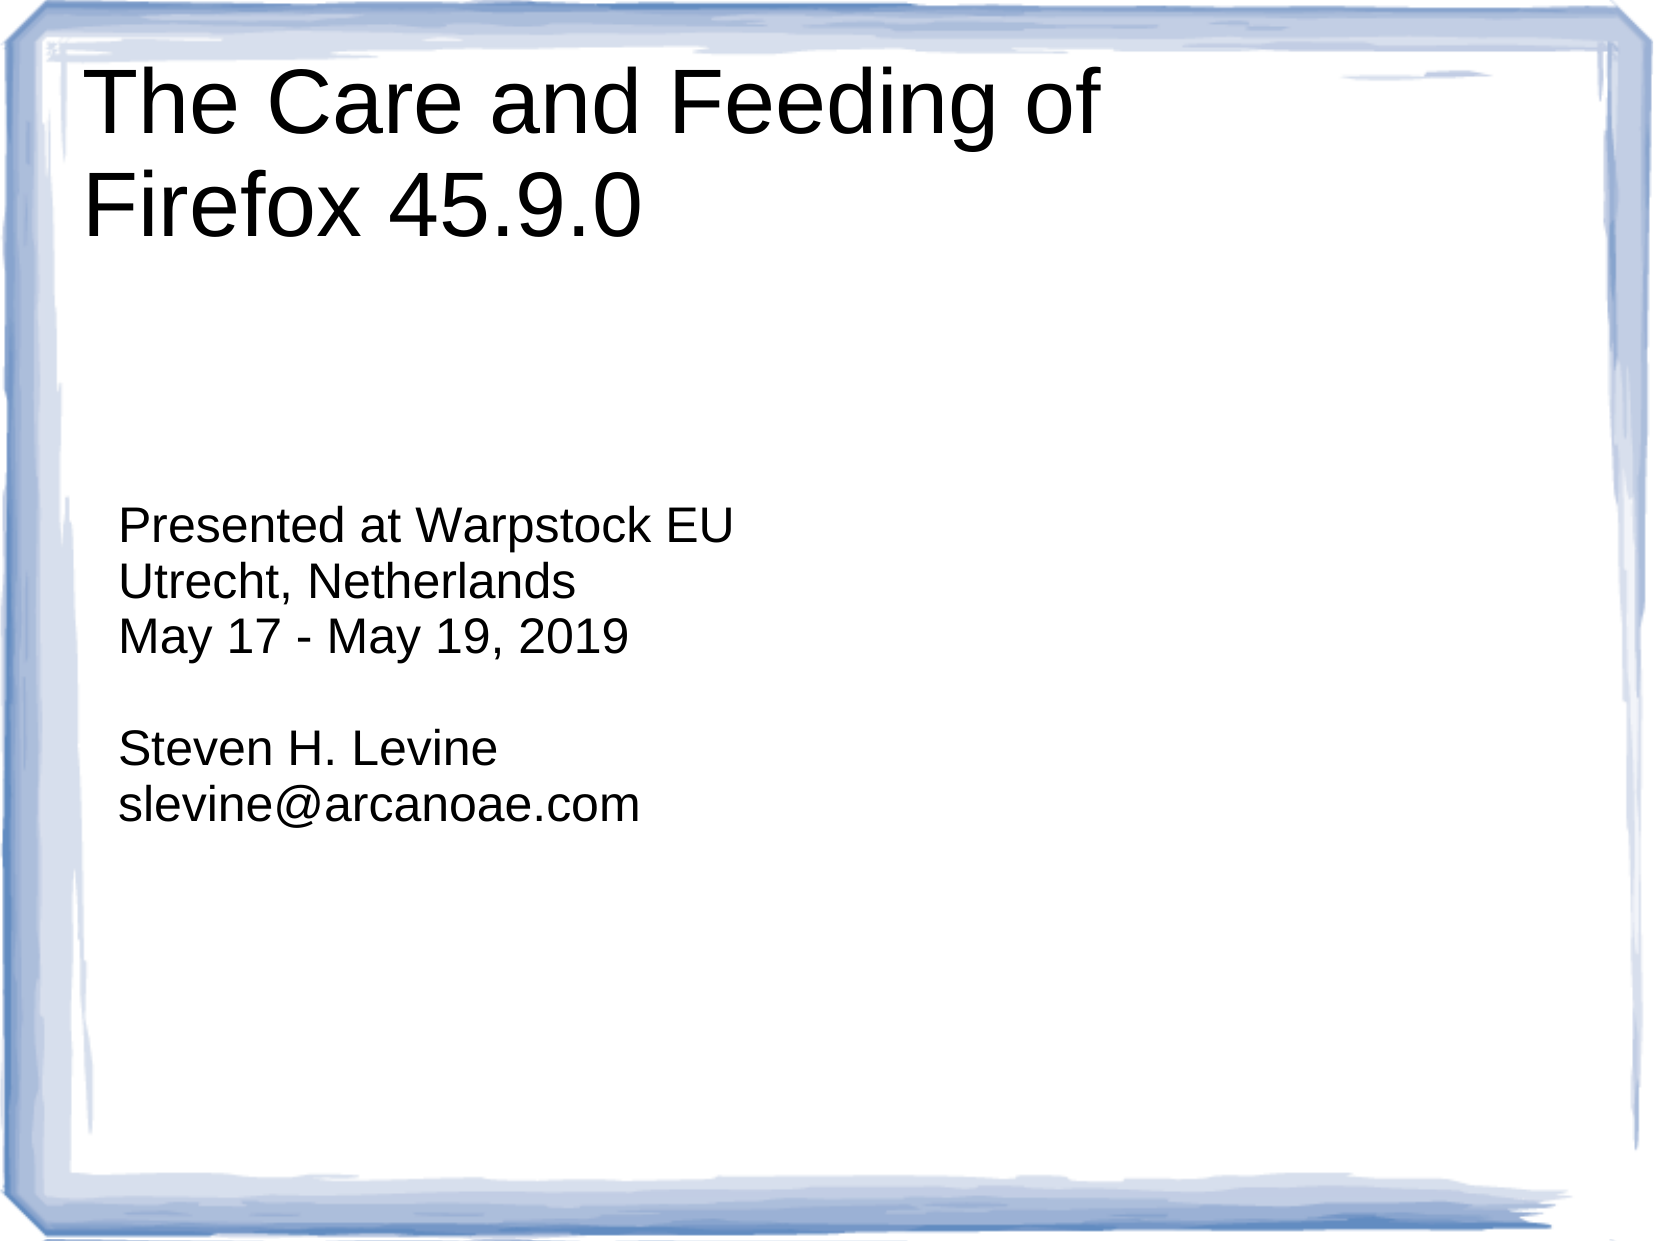

# The Care and Feeding of Firefox 45.9.0
Presented at Warpstock EU
Utrecht, Netherlands
May 17 - May 19, 2019
Steven H. Levine
slevine@arcanoae.com